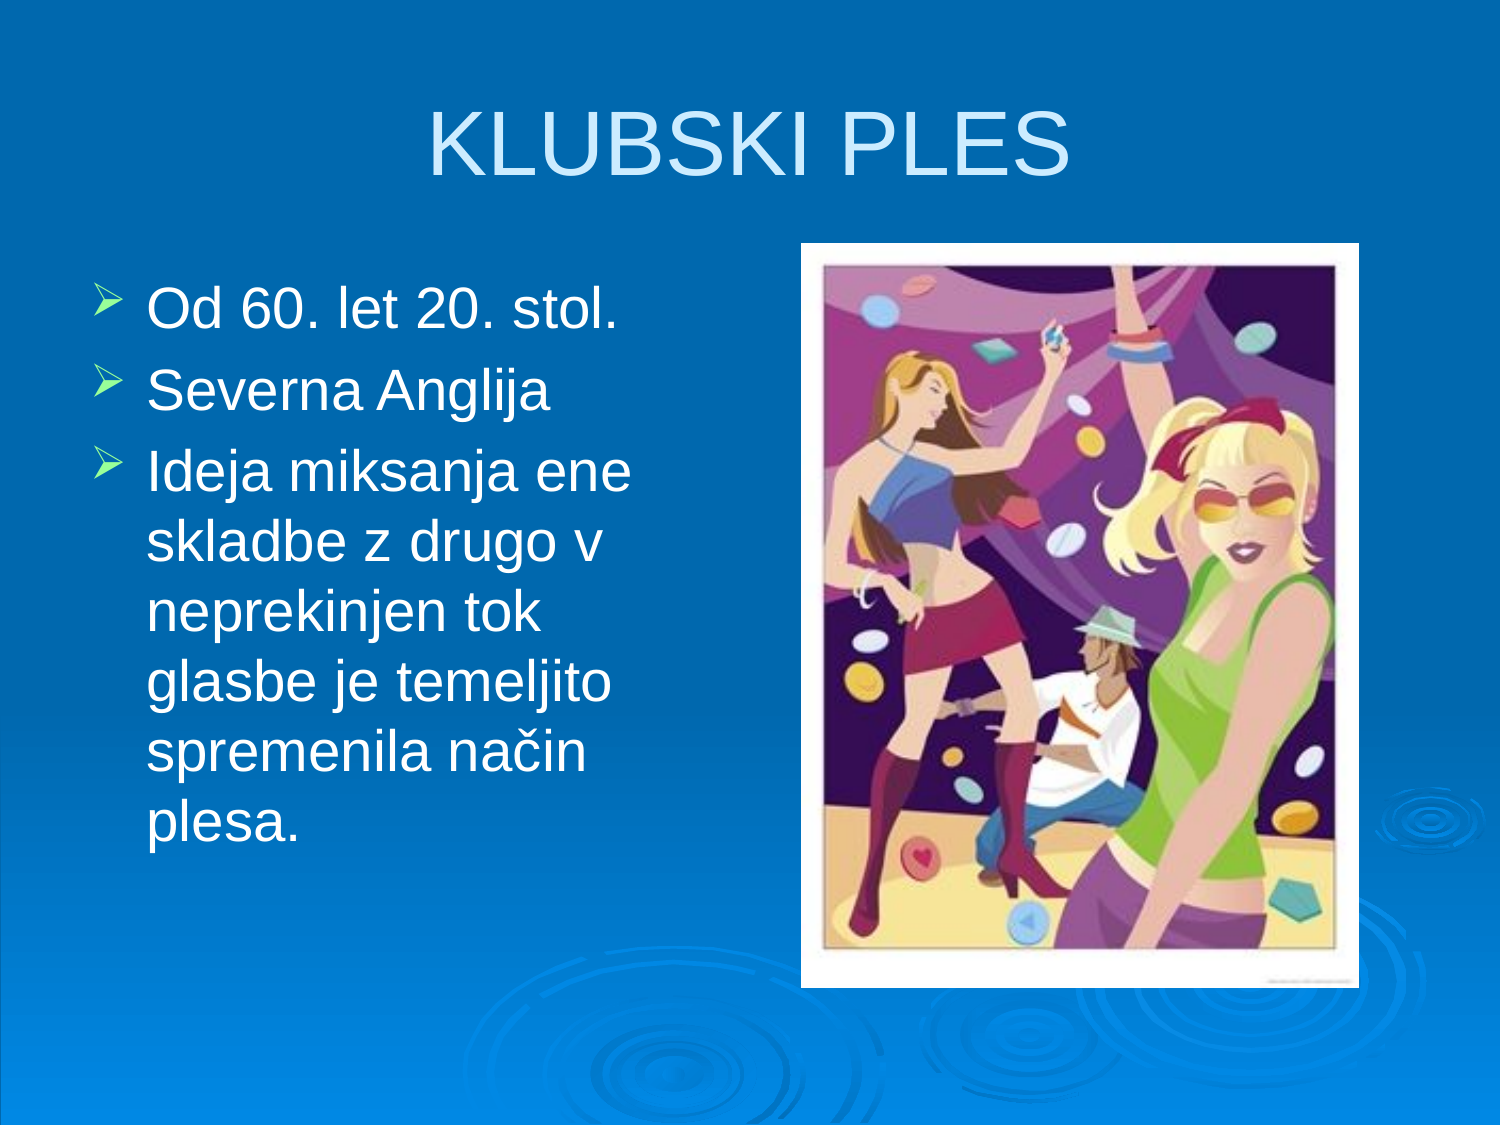

# KLUBSKI PLES
Od 60. let 20. stol.
Severna Anglija
Ideja miksanja ene skladbe z drugo v neprekinjen tok glasbe je temeljito spremenila način plesa.